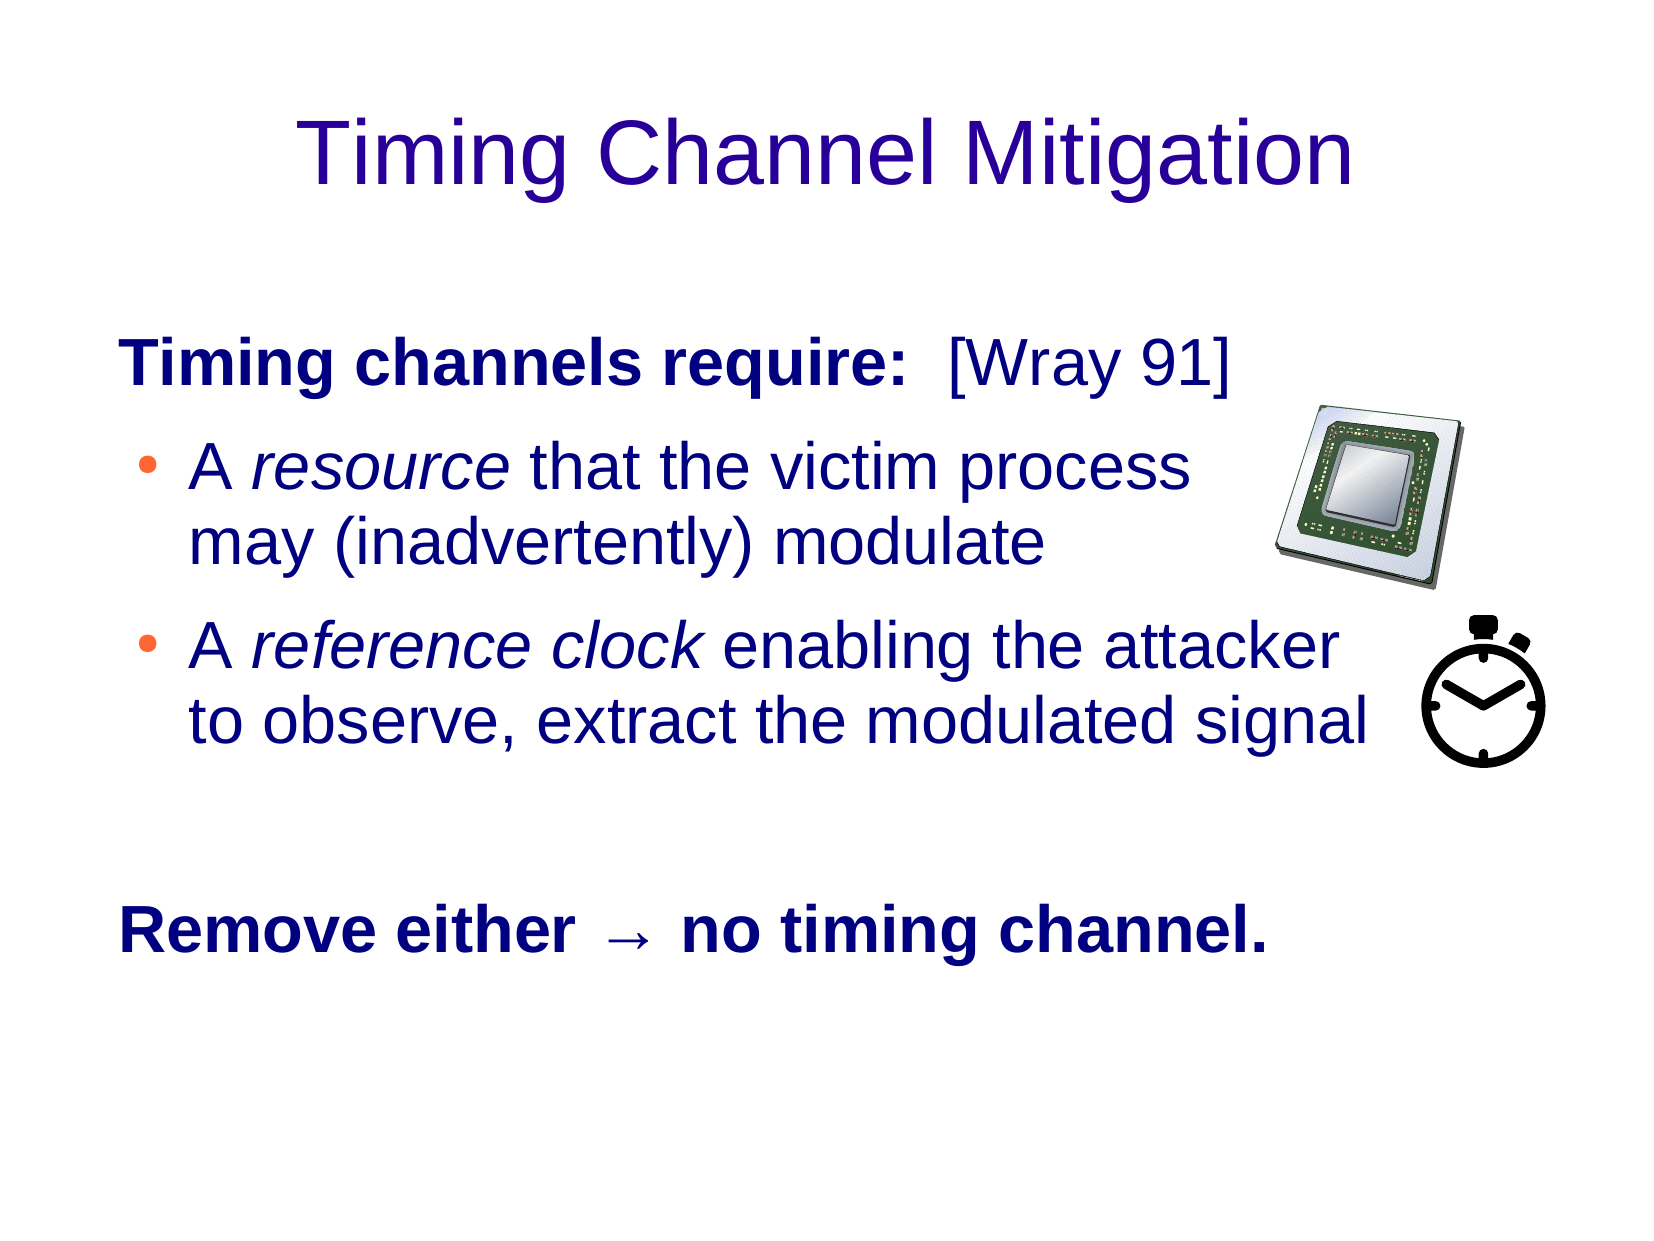

# Timing Channel Mitigation
Timing channels require: [Wray 91]
A resource that the victim process
may (inadvertently) modulate
A reference clock enabling the attacker
to observe, extract the modulated signal
Remove either → no timing channel.